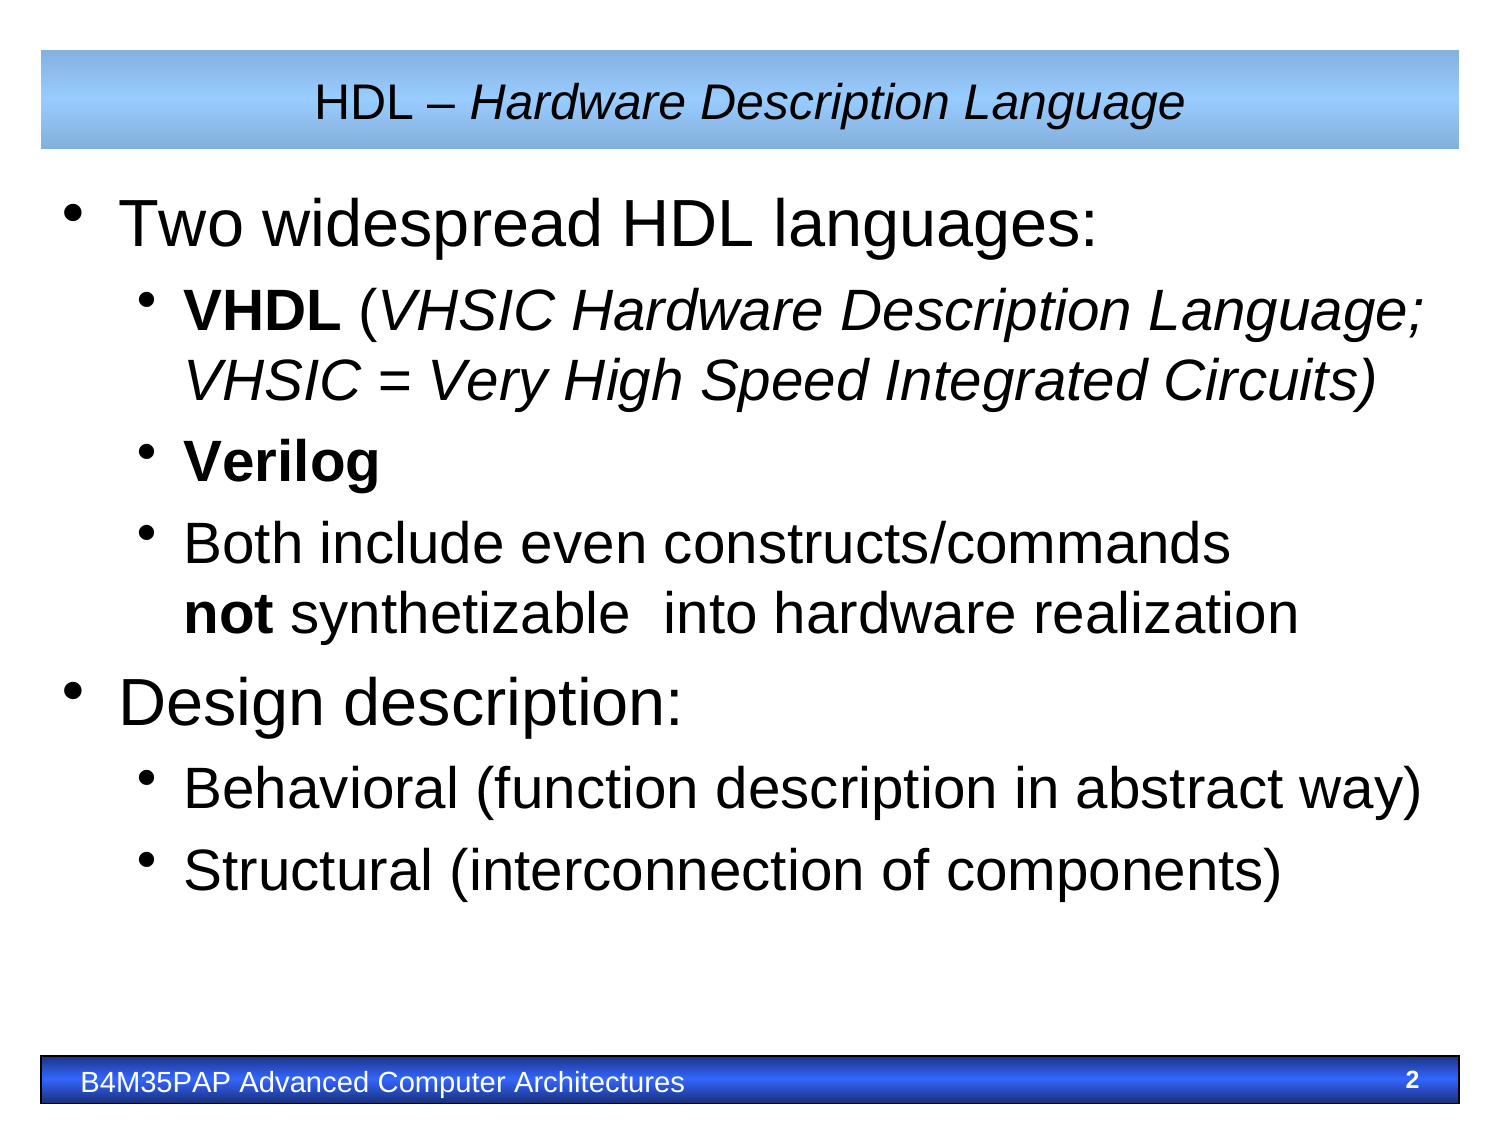

# HDL – Hardware Description Language
Two widespread HDL languages:
VHDL (VHSIC Hardware Description Language; VHSIC = Very High Speed Integrated Circuits)
Verilog
Both include even constructs/commands not synthetizable into hardware realization
Design description:
Behavioral (function description in abstract way)
Structural (interconnection of components)